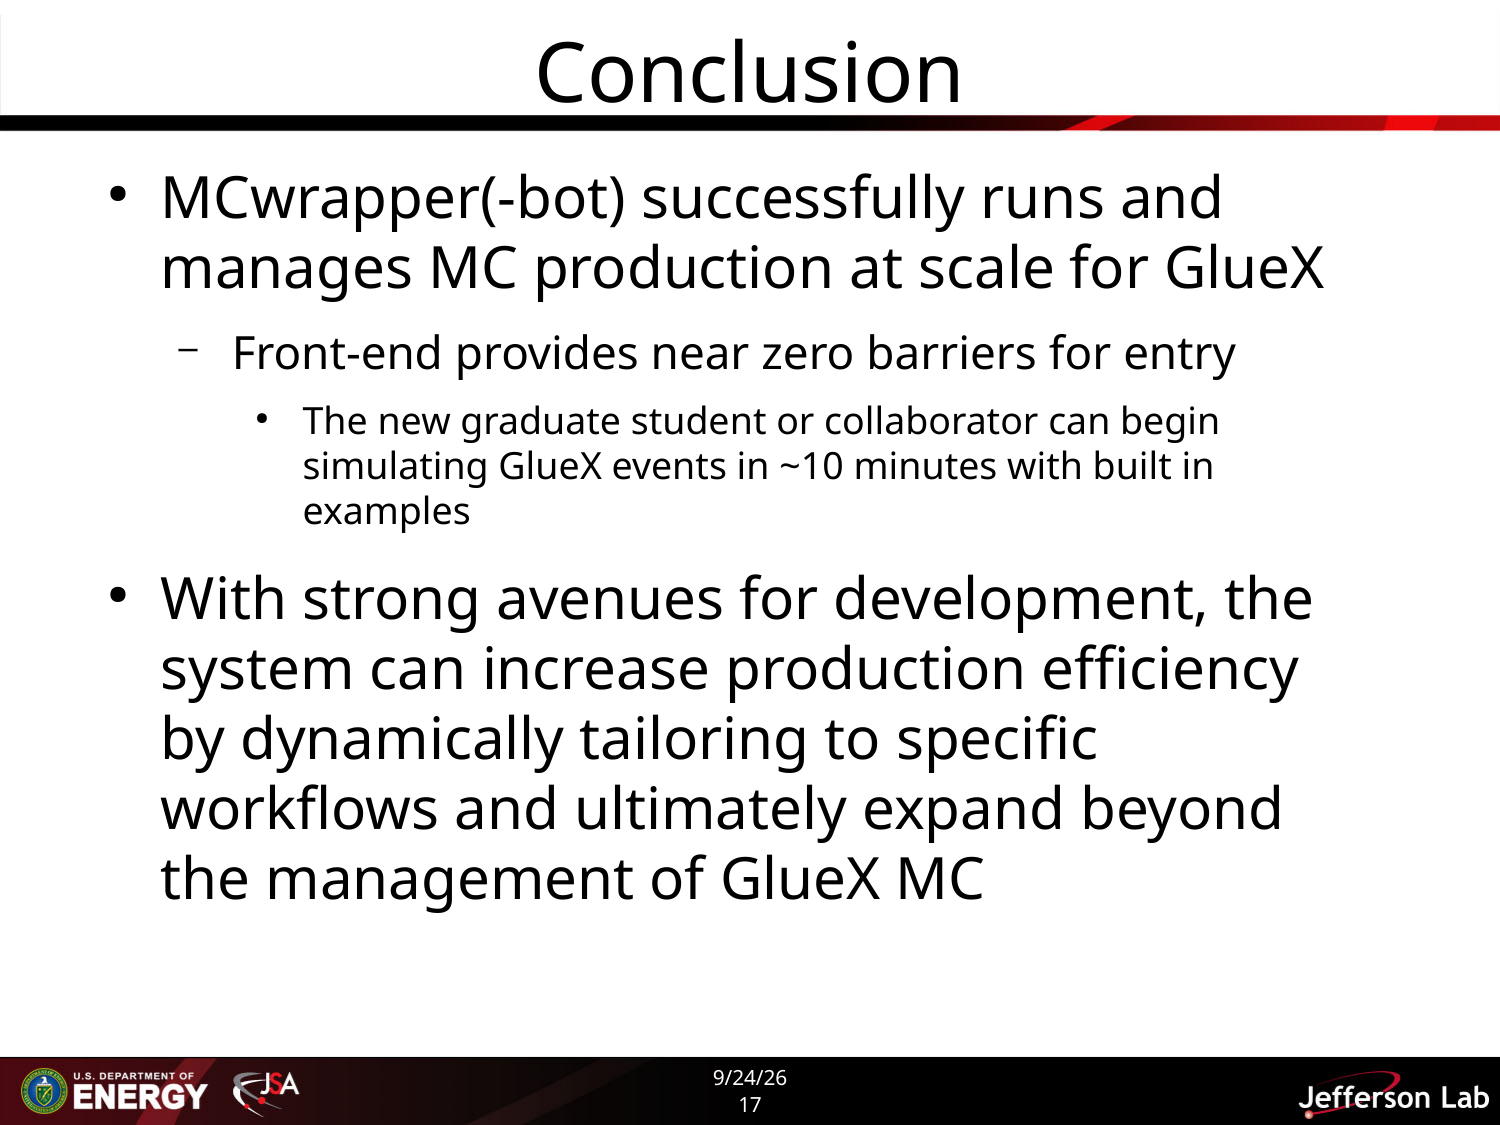

# Conclusion
MCwrapper(-bot) successfully runs and manages MC production at scale for GlueX
Front-end provides near zero barriers for entry
The new graduate student or collaborator can begin simulating GlueX events in ~10 minutes with built in examples
With strong avenues for development, the system can increase production efficiency by dynamically tailoring to specific workflows and ultimately expand beyond the management of GlueX MC